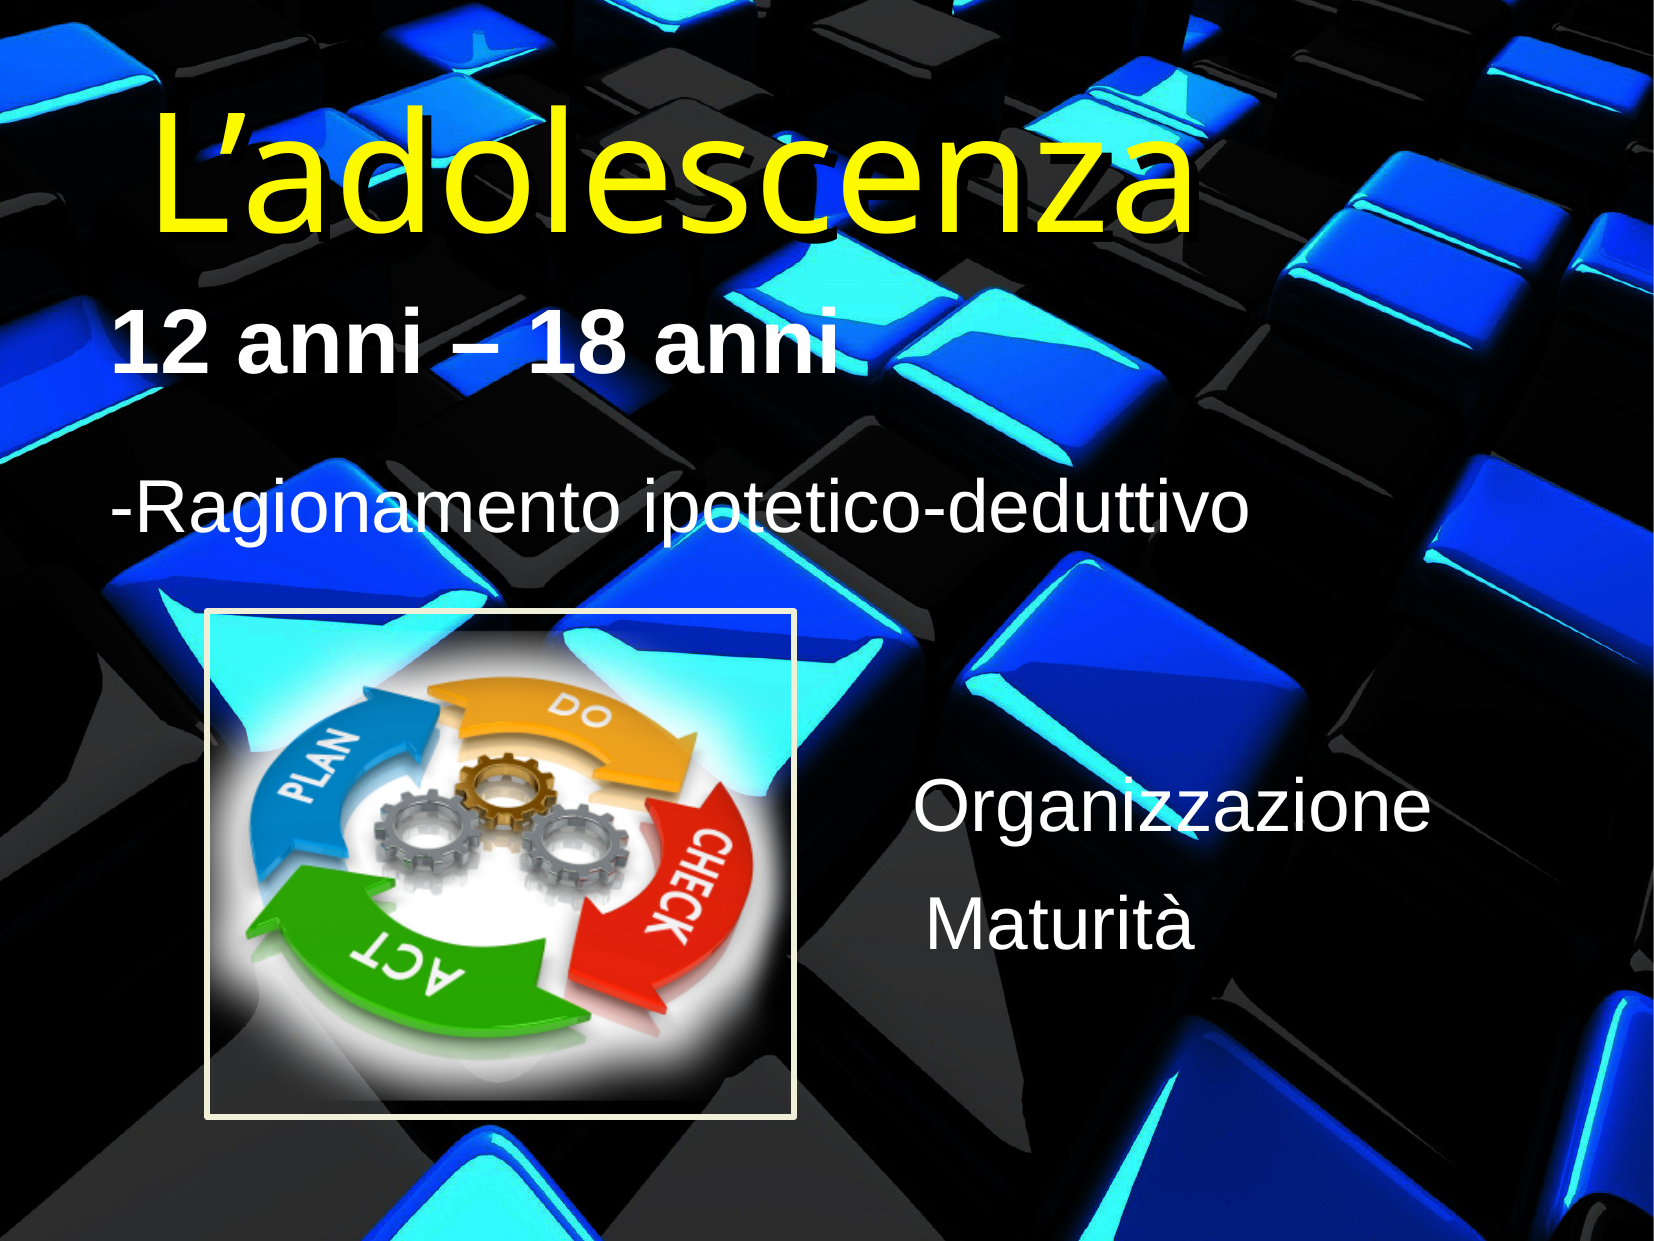

L’adolescenza
12 anni – 18 anni
-Ragionamento ipotetico-deduttivo
Organizzazione
Maturità